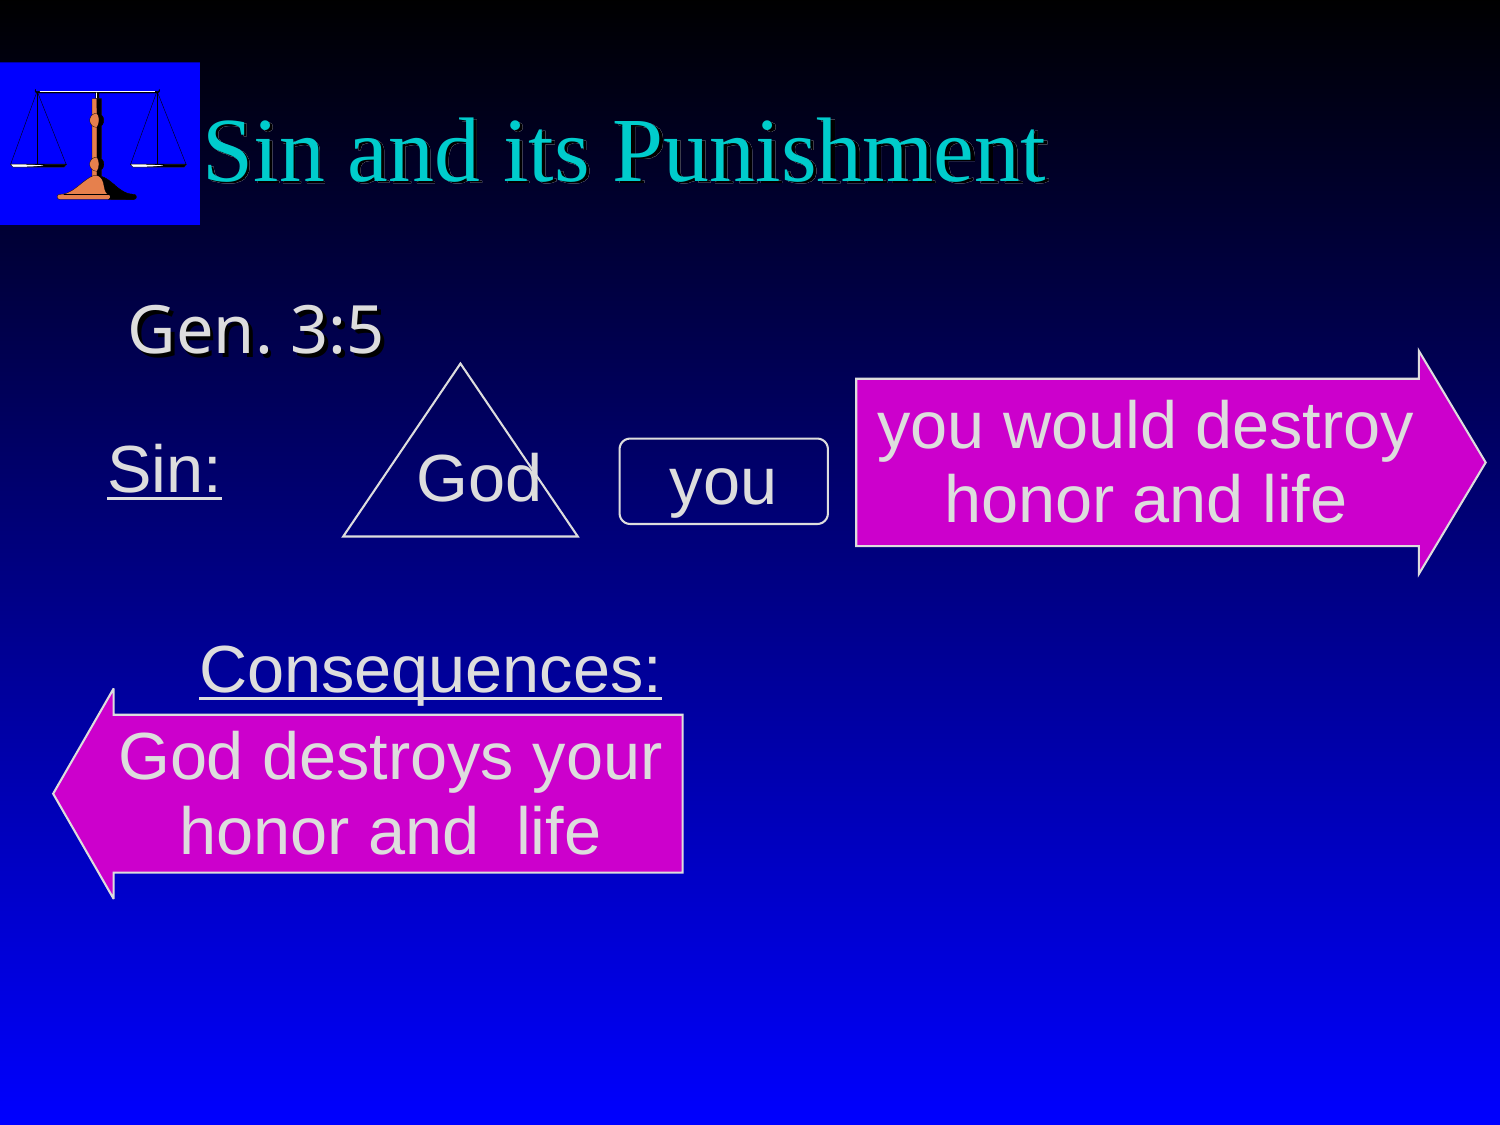

# Sin and its Punishment
Gen. 3:5
you would destroy
honor and life
God
Sin:
you
Consequences:
God destroys your
honor and life